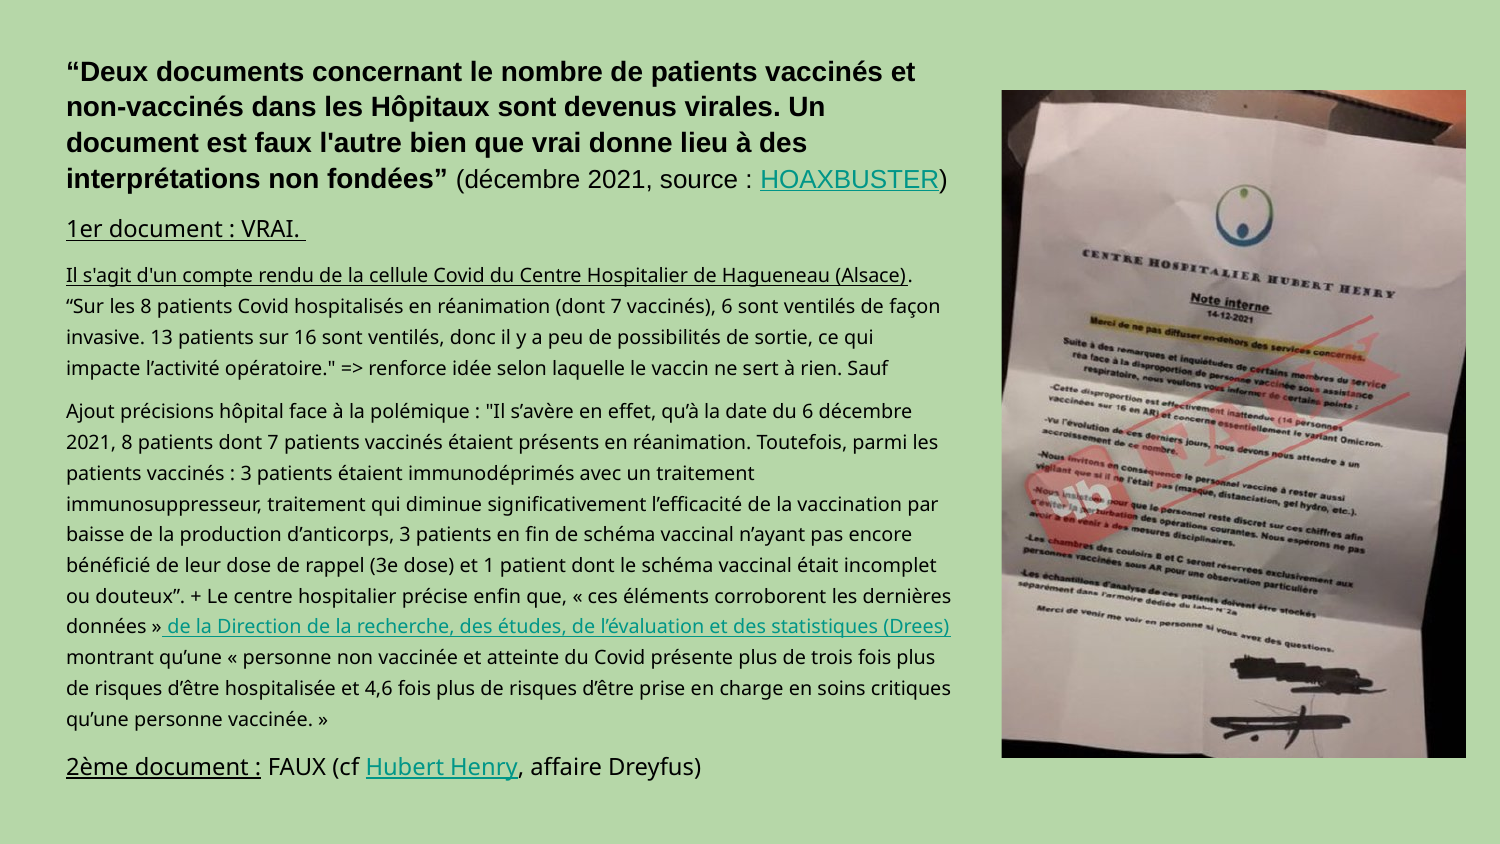

# “Deux documents concernant le nombre de patients vaccinés et non-vaccinés dans les Hôpitaux sont devenus virales. Un document est faux l'autre bien que vrai donne lieu à des interprétations non fondées” (décembre 2021, source : HOAXBUSTER)
1er document : VRAI.
Il s'agit d'un compte rendu de la cellule Covid du Centre Hospitalier de Hagueneau (Alsace). “Sur les 8 patients Covid hospitalisés en réanimation (dont 7 vaccinés), 6 sont ventilés de façon invasive. 13 patients sur 16 sont ventilés, donc il y a peu de possibilités de sortie, ce qui impacte l’activité opératoire." => renforce idée selon laquelle le vaccin ne sert à rien. Sauf
Ajout précisions hôpital face à la polémique : "Il s’avère en effet, qu’à la date du 6 décembre 2021, 8 patients dont 7 patients vaccinés étaient présents en réanimation. Toutefois, parmi les patients vaccinés : 3 patients étaient immunodéprimés avec un traitement immunosuppresseur, traitement qui diminue significativement l’efficacité de la vaccination par baisse de la production d’anticorps, 3 patients en fin de schéma vaccinal n’ayant pas encore bénéficié de leur dose de rappel (3e dose) et 1 patient dont le schéma vaccinal était incomplet ou douteux”. + Le centre hospitalier précise enfin que, « ces éléments corroborent les dernières données » de la Direction de la recherche, des études, de l’évaluation et des statistiques (Drees) montrant qu’une « personne non vaccinée et atteinte du Covid présente plus de trois fois plus de risques d’être hospitalisée et 4,6 fois plus de risques d’être prise en charge en soins critiques qu’une personne vaccinée. »
2ème document : FAUX (cf Hubert Henry, affaire Dreyfus)